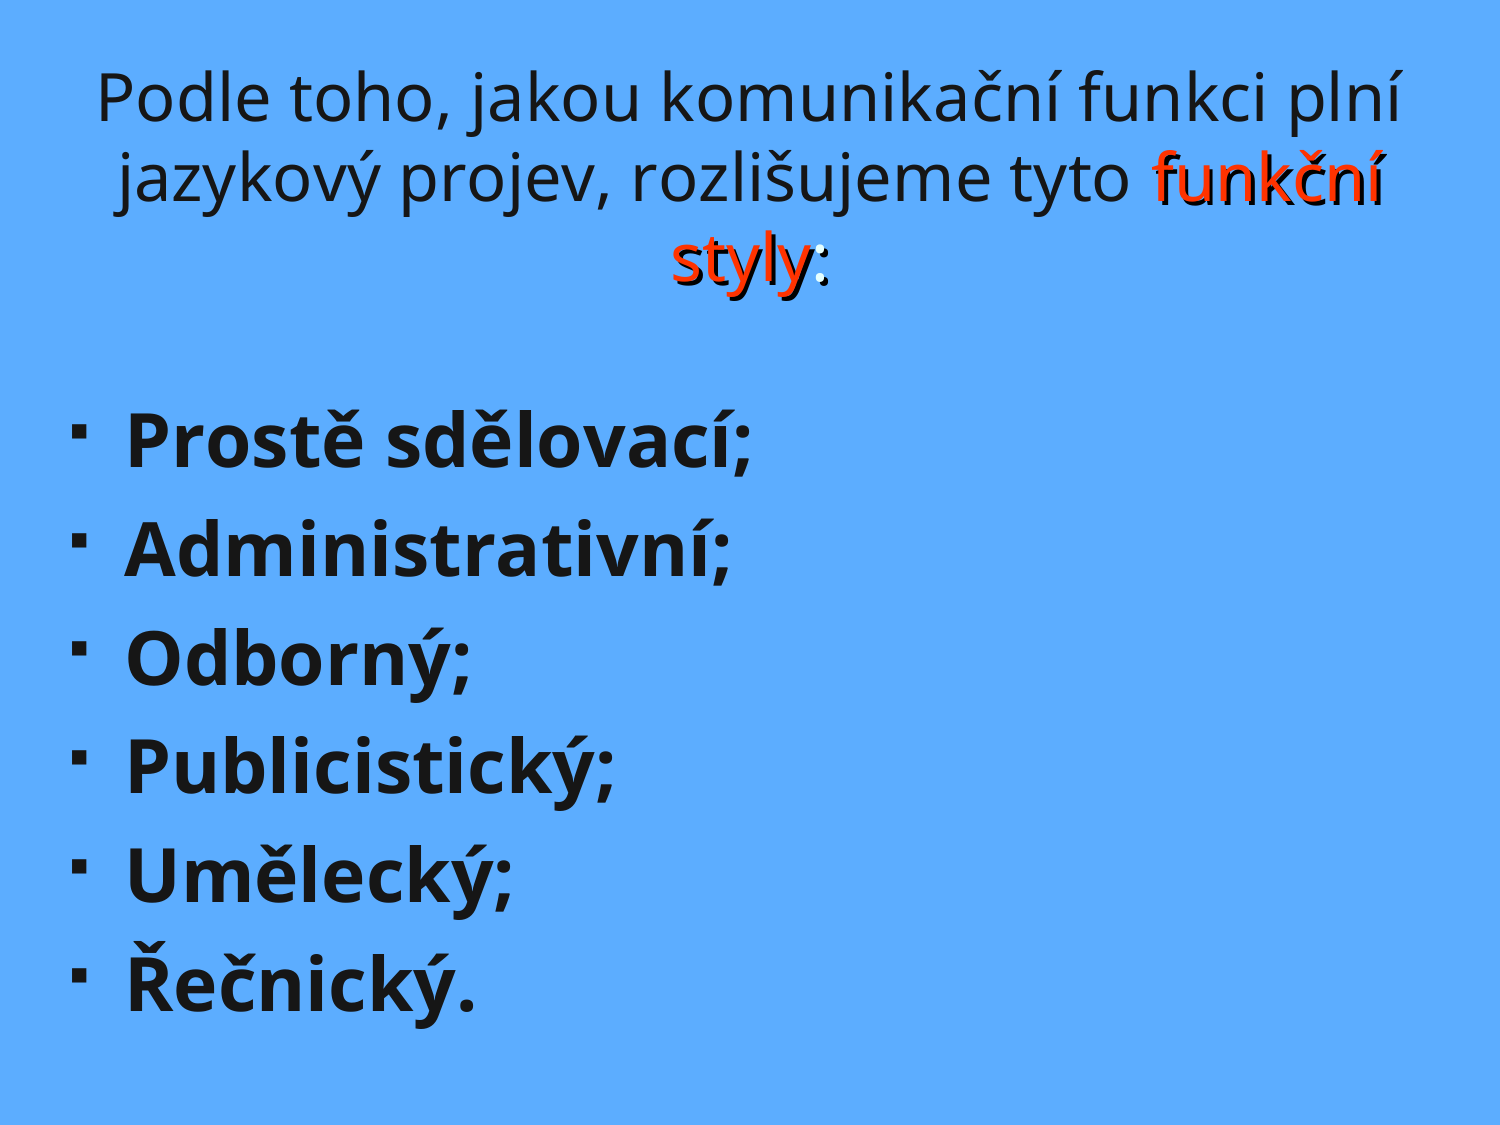

# Podle toho, jakou komunikační funkci plní jazykový projev, rozlišujeme tyto funkční styly:
Prostě sdělovací;
Administrativní;
Odborný;
Publicistický;
Umělecký;
Řečnický.